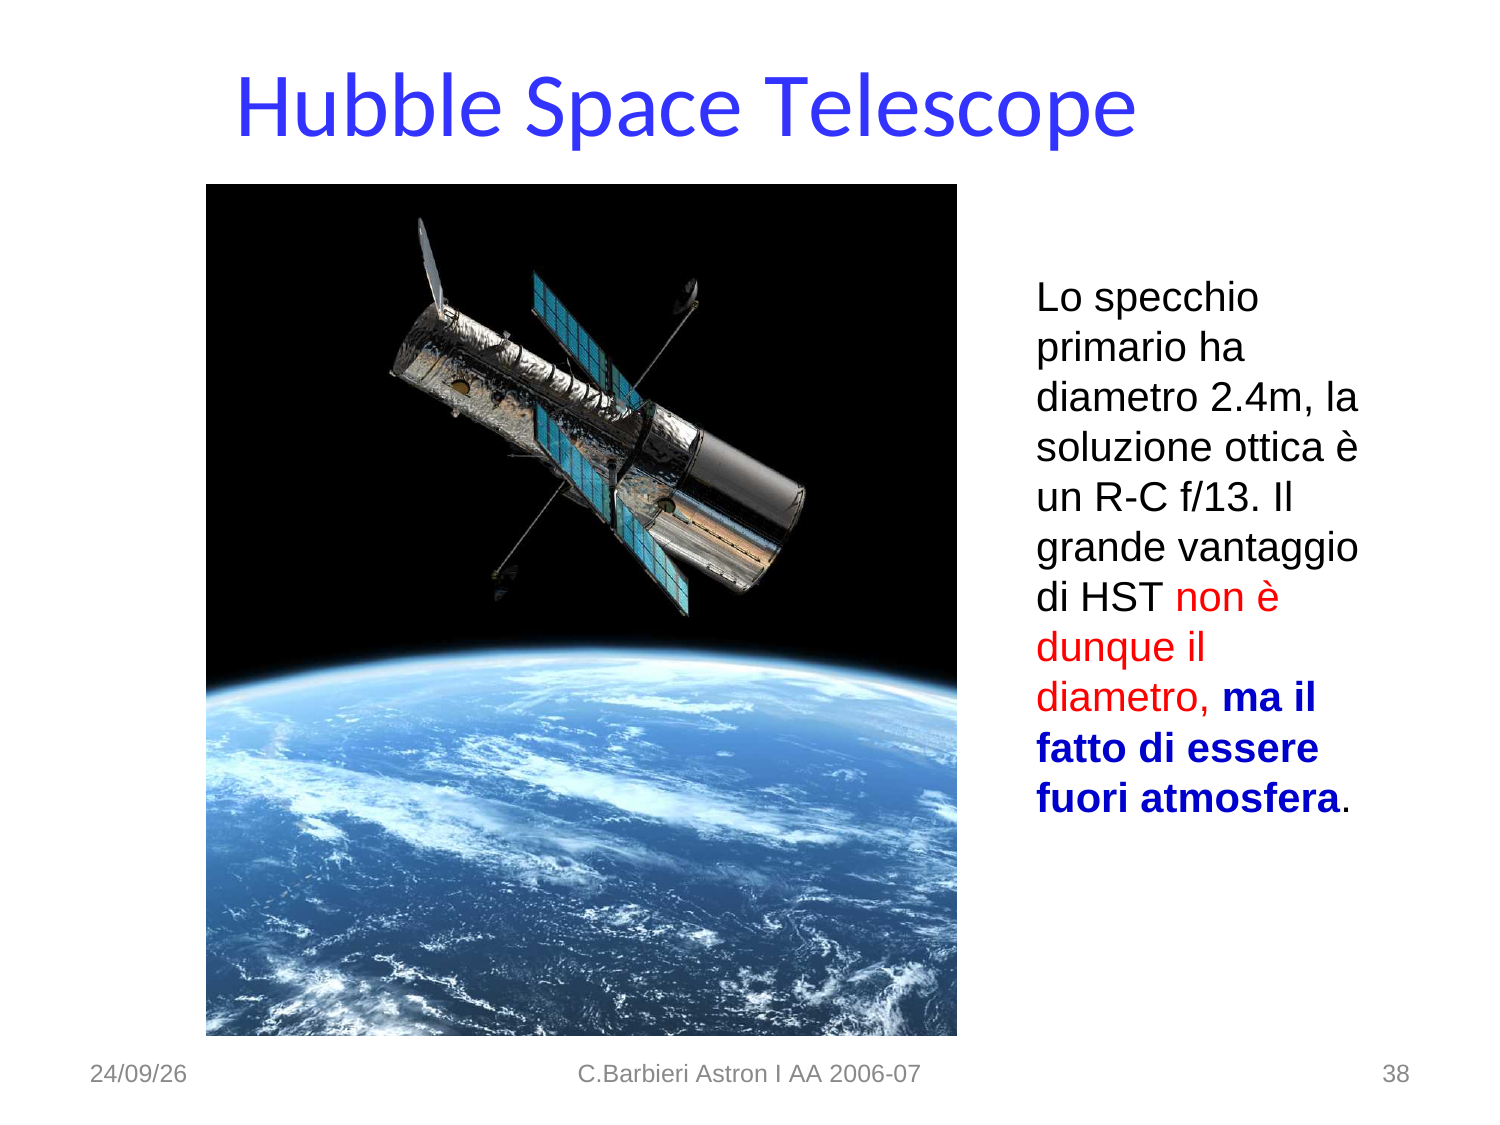

# Hubble Space Telescope
Lo specchio primario ha diametro 2.4m, la soluzione ottica è un R-C f/13. Il grande vantaggio di HST non è dunque il diametro, ma il fatto di essere fuori atmosfera.
C.Barbieri Astron I AA 2006-07